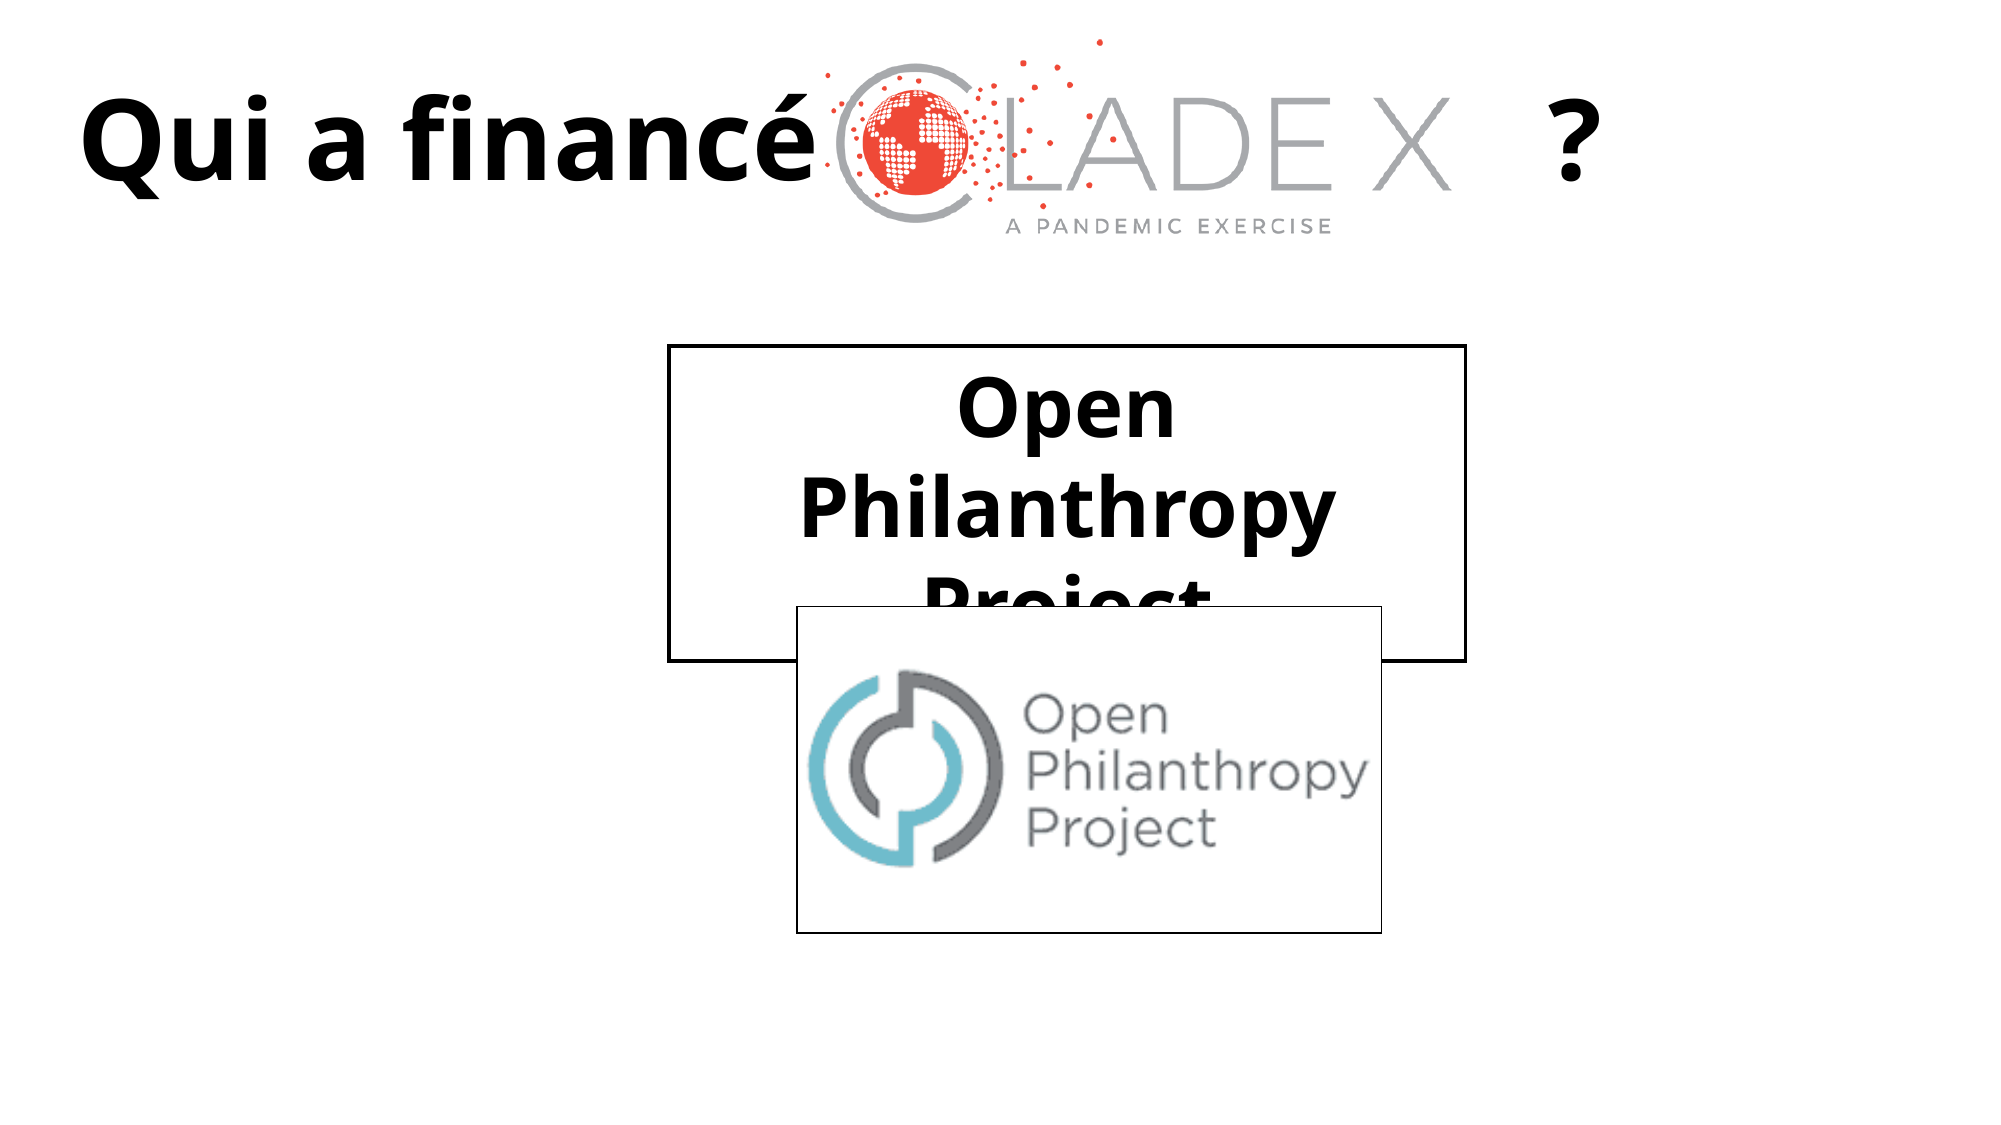

Qui a financé ?
Open Philanthropy Project